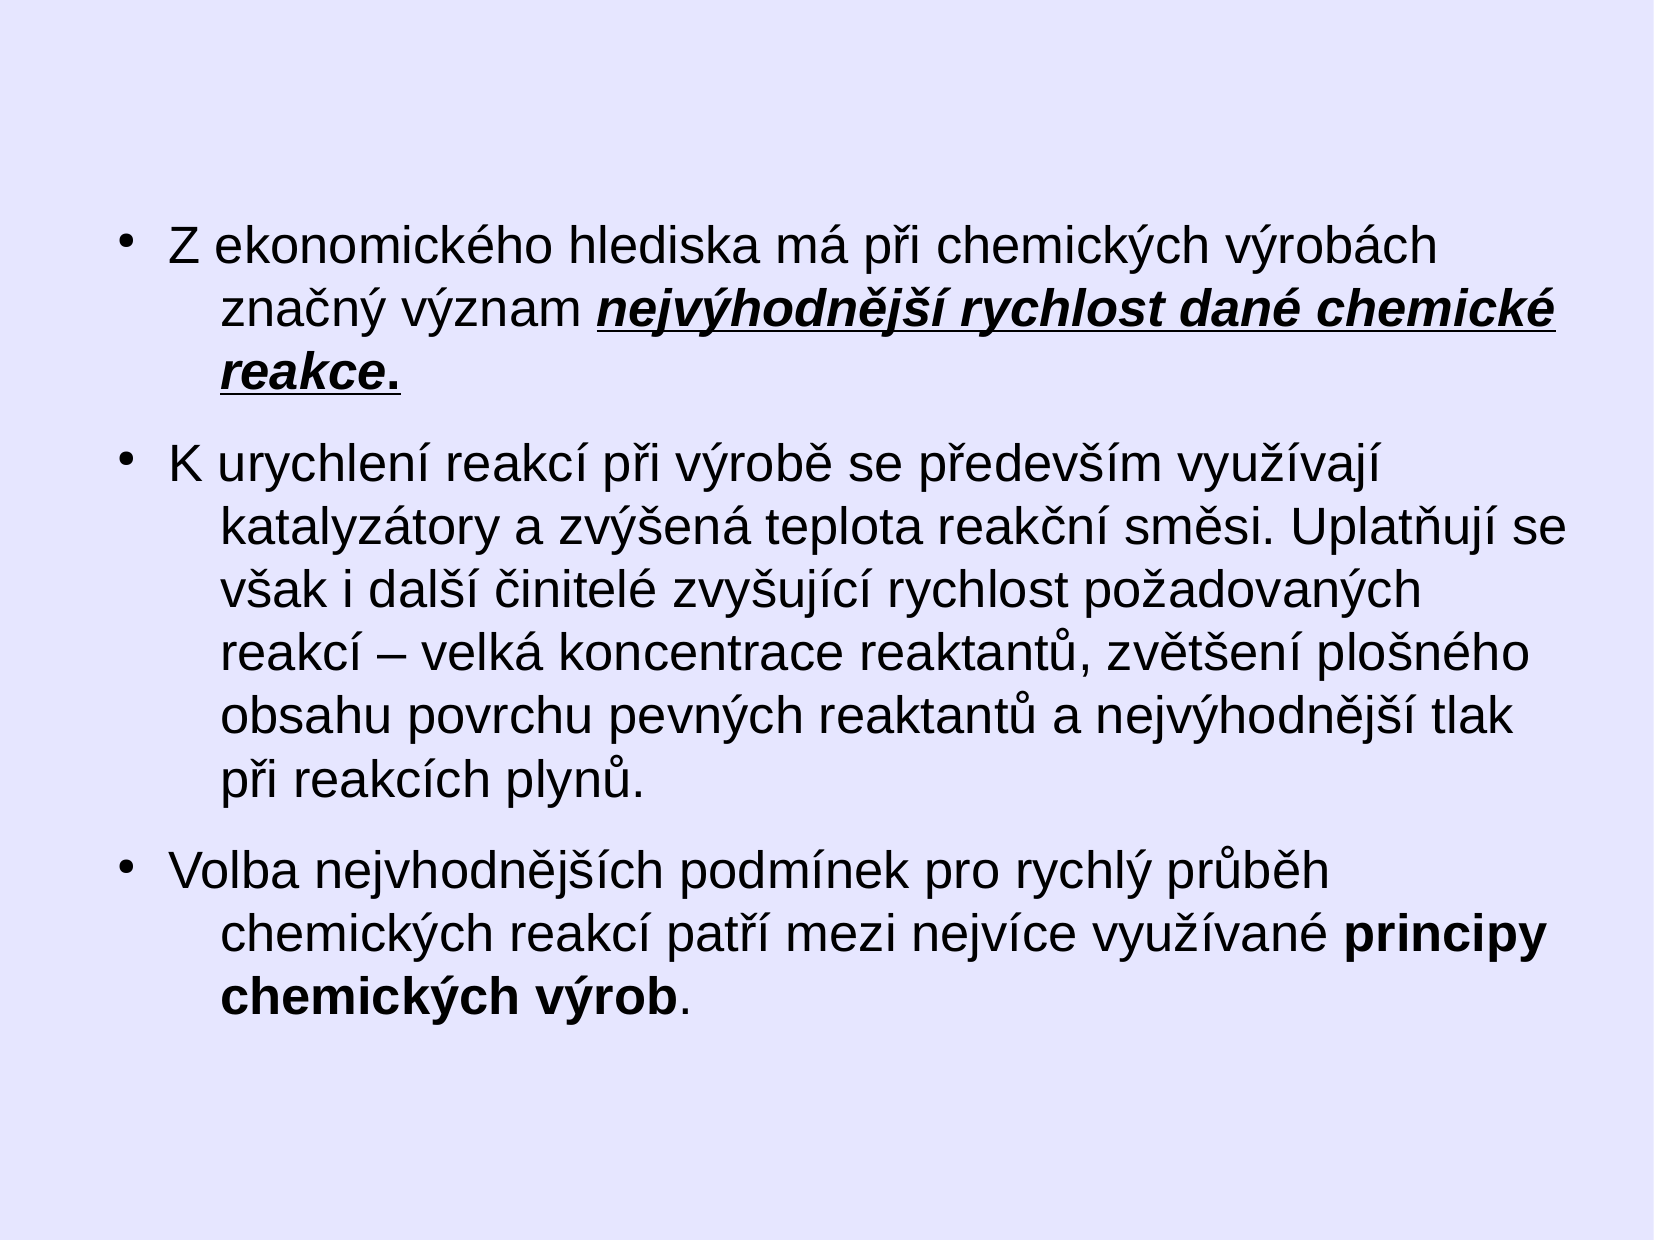

# Z ekonomického hlediska má při chemických výrobách značný význam nejvýhodnější rychlost dané chemické reakce.
K urychlení reakcí při výrobě se především využívají katalyzátory a zvýšená teplota reakční směsi. Uplatňují se však i další činitelé zvyšující rychlost požadovaných reakcí – velká koncentrace reaktantů, zvětšení plošného obsahu povrchu pevných reaktantů a nejvýhodnější tlak při reakcích plynů.
Volba nejvhodnějších podmínek pro rychlý průběh chemických reakcí patří mezi nejvíce využívané principy chemických výrob.